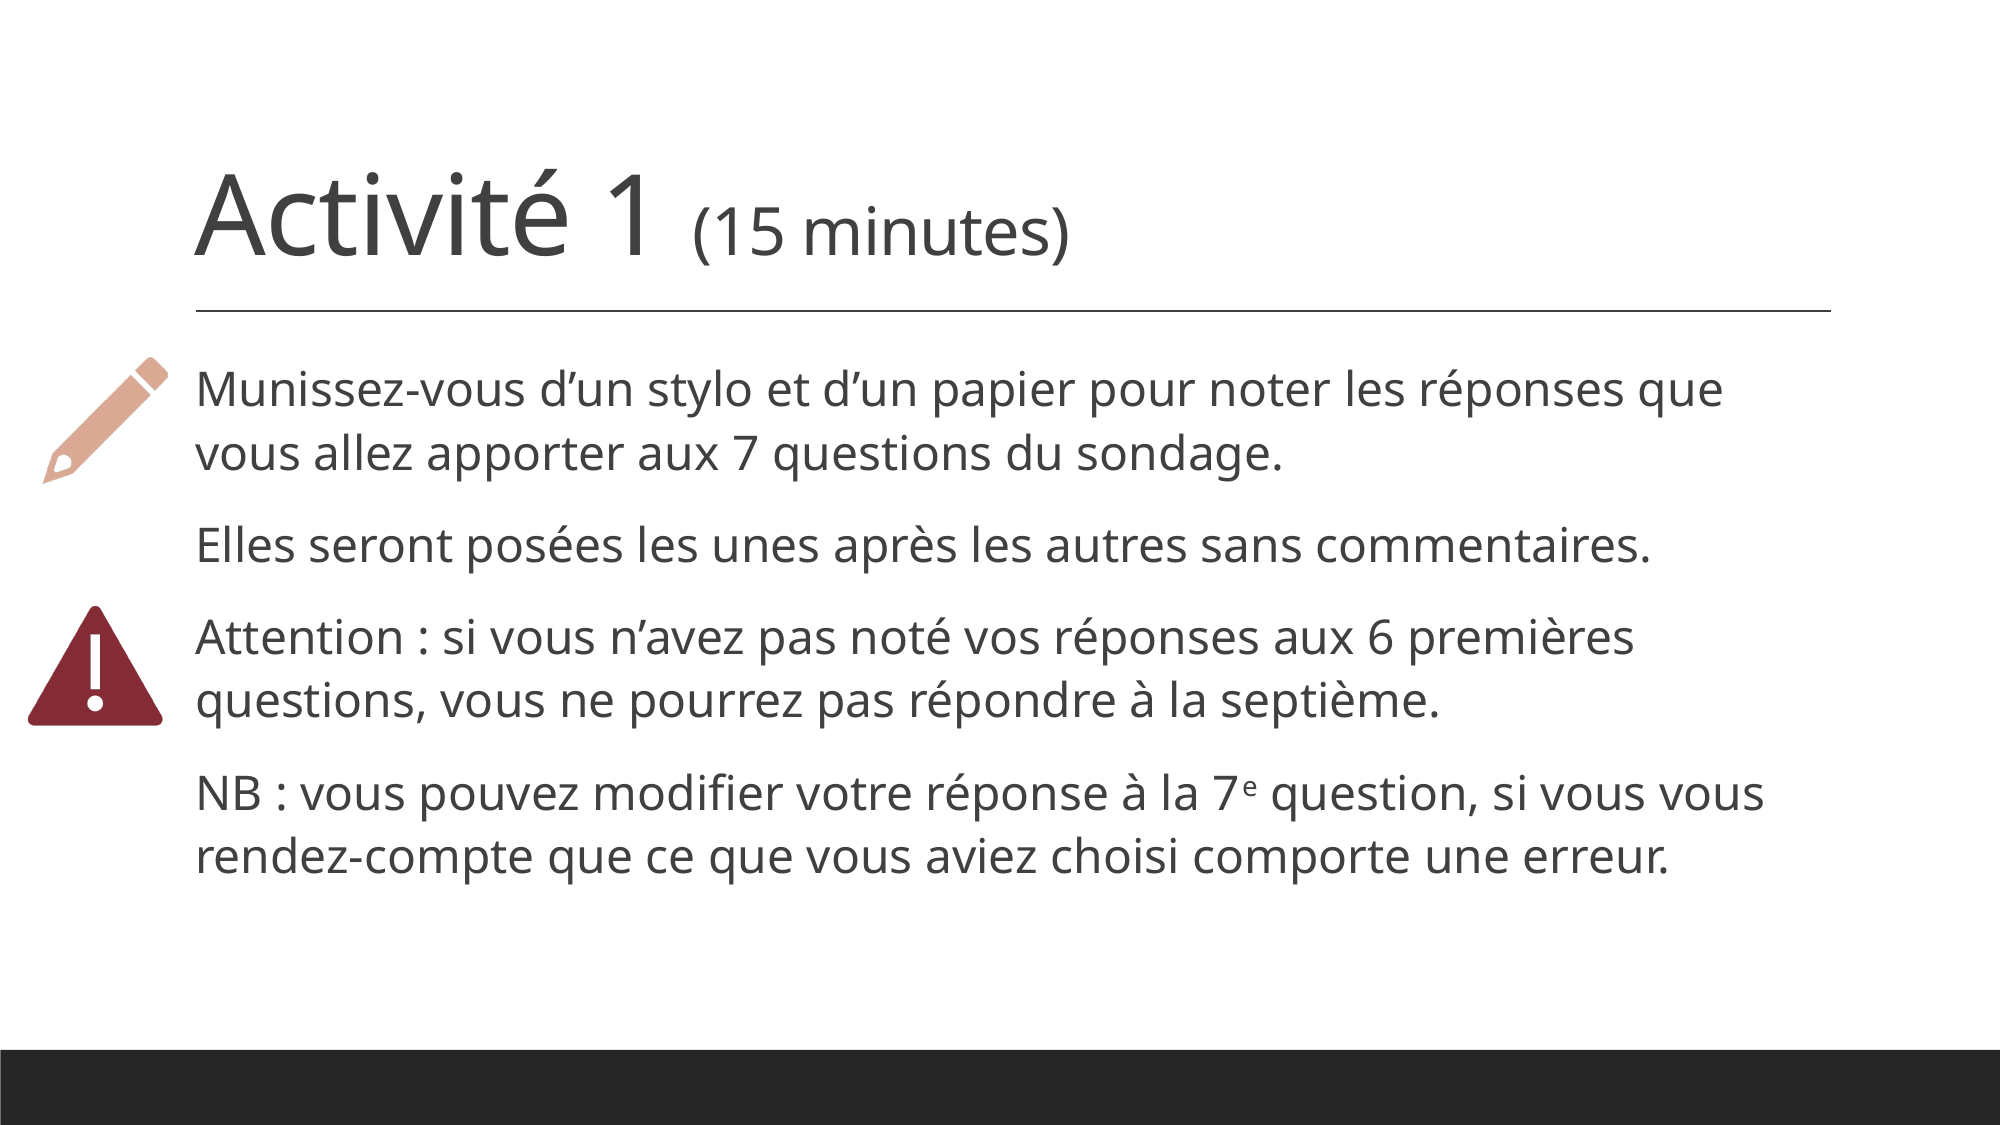

Activité 1 (15 minutes)
Munissez-vous d’un stylo et d’un papier pour noter les réponses que vous allez apporter aux 7 questions du sondage.
Elles seront posées les unes après les autres sans commentaires.
Attention : si vous n’avez pas noté vos réponses aux 6 premières questions, vous ne pourrez pas répondre à la septième.
NB : vous pouvez modifier votre réponse à la 7e question, si vous vous rendez-compte que ce que vous aviez choisi comporte une erreur.